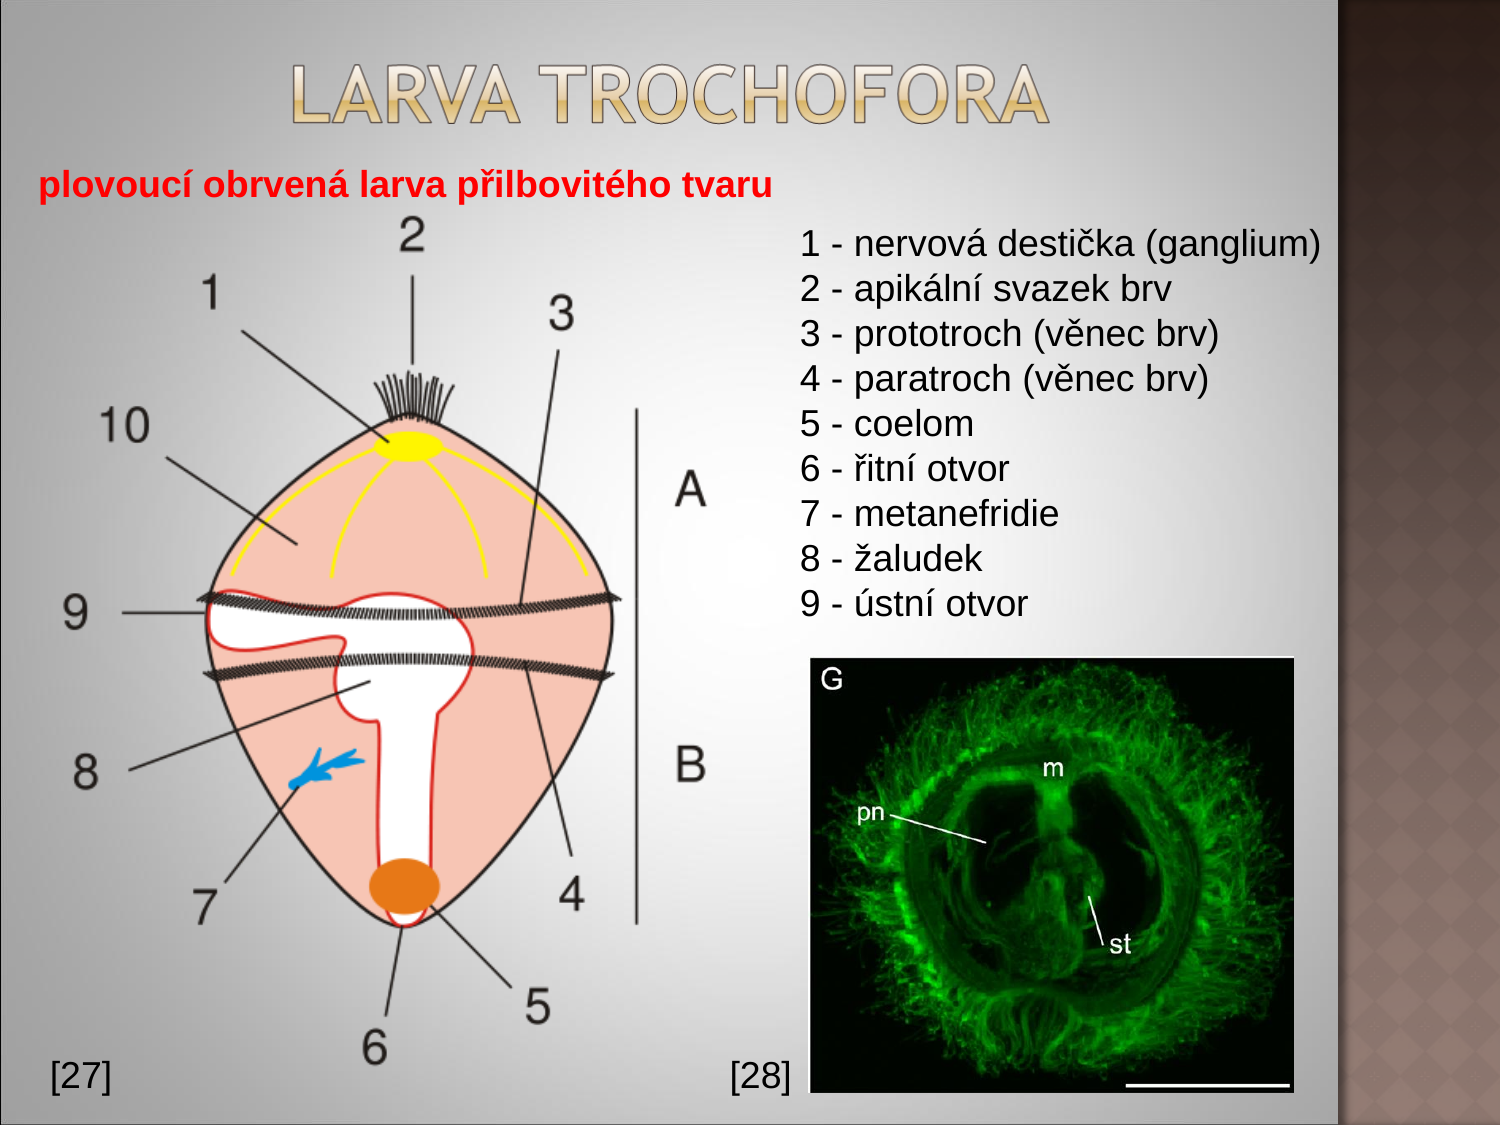

plovoucí obrvená larva přilbovitého tvaru
1 - nervová destička (ganglium)
2 - apikální svazek brv
3 - prototroch (věnec brv)
4 - paratroch (věnec brv)
5 - coelom
6 - řitní otvor
7 - metanefridie
8 - žaludek
9 - ústní otvor
[27]
[28]